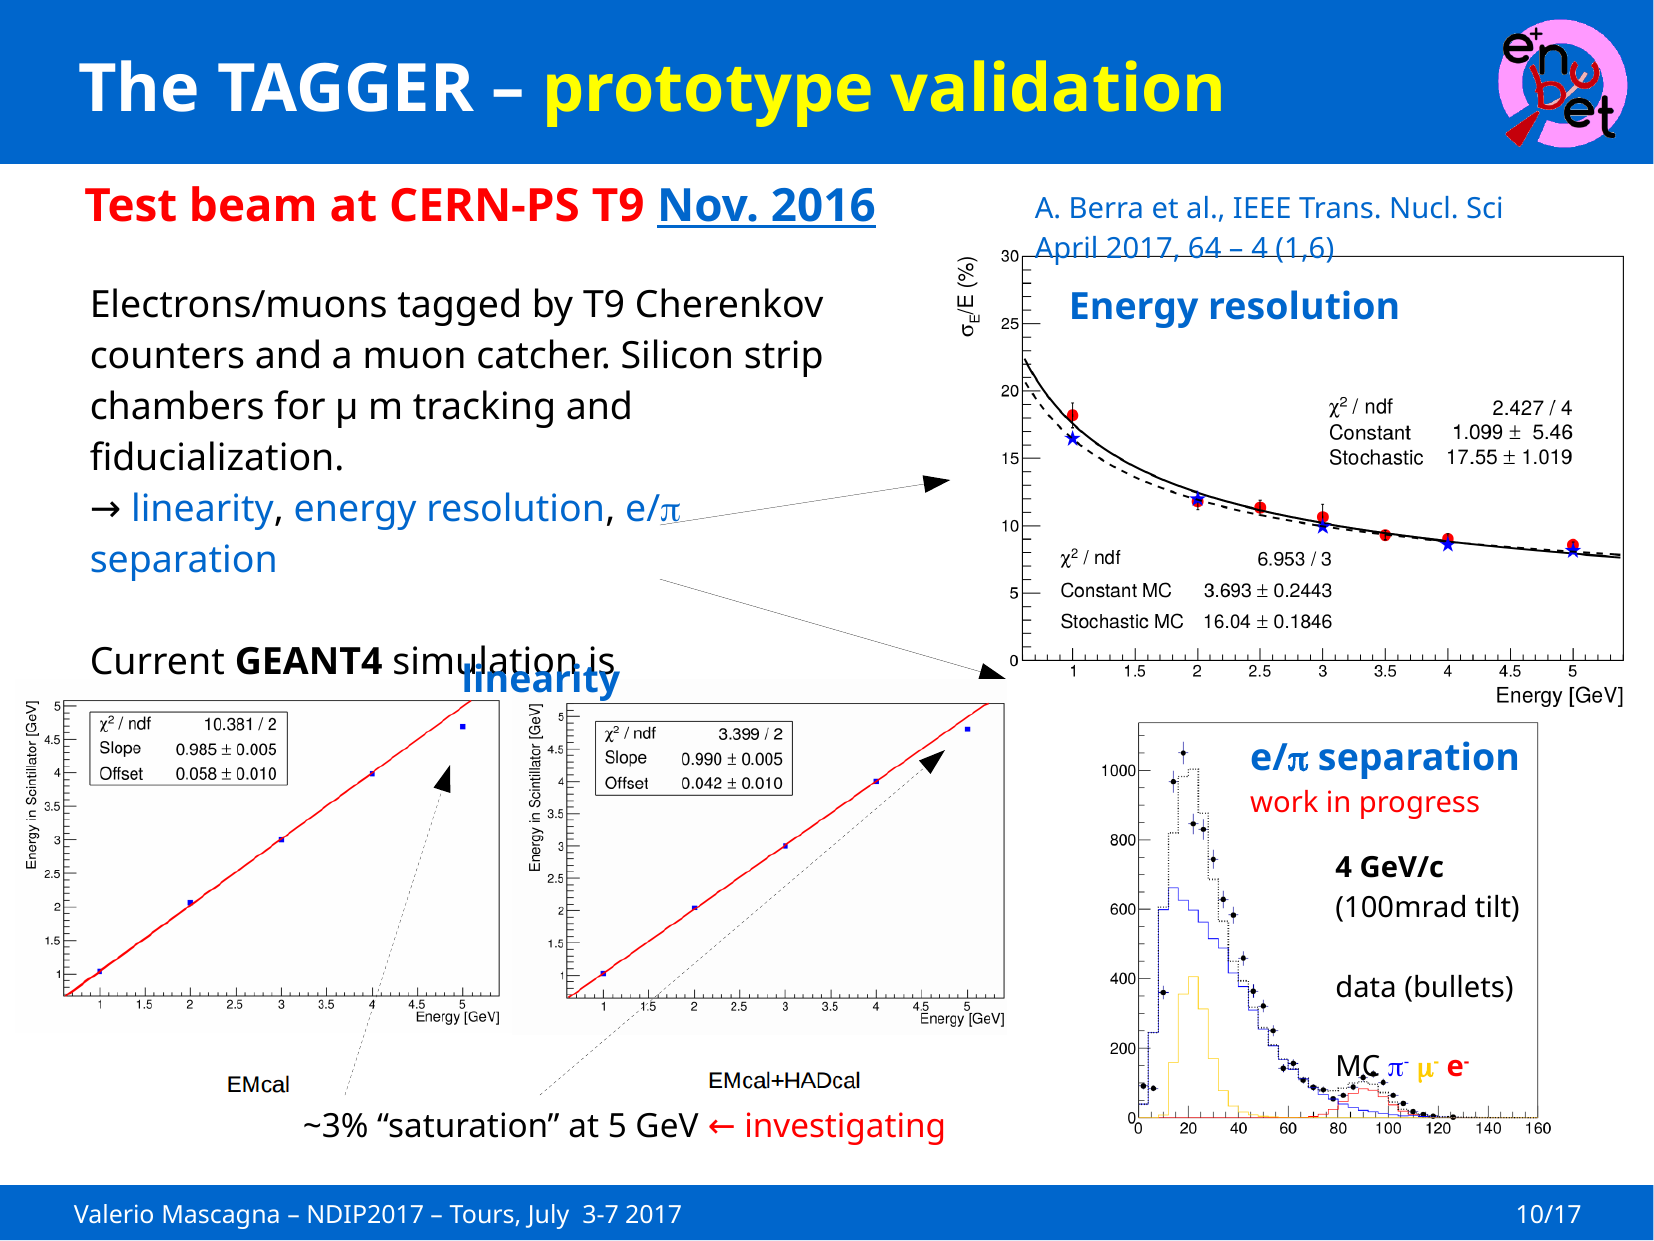

The TAGGER – prototype validation
Test beam at CERN-PS T9 Nov. 2016
A. Berra et al., IEEE Trans. Nucl. Sci
April 2017, 64 – 4 (1,6)
Electrons/muons tagged by T9 Cherenkov counters and a muon catcher. Silicon strip chambers for μ m tracking and fiducialization.
→ linearity, energy resolution, e/p separation
Current GEANT4 simulation is
working reasonably well already
Energy resolution
linearity
e/p separation
work in progress
4 GeV/c
(100mrad tilt)
data (bullets)
MC p- m- e-
~3% “saturation” at 5 GeV ← investigating
d
10